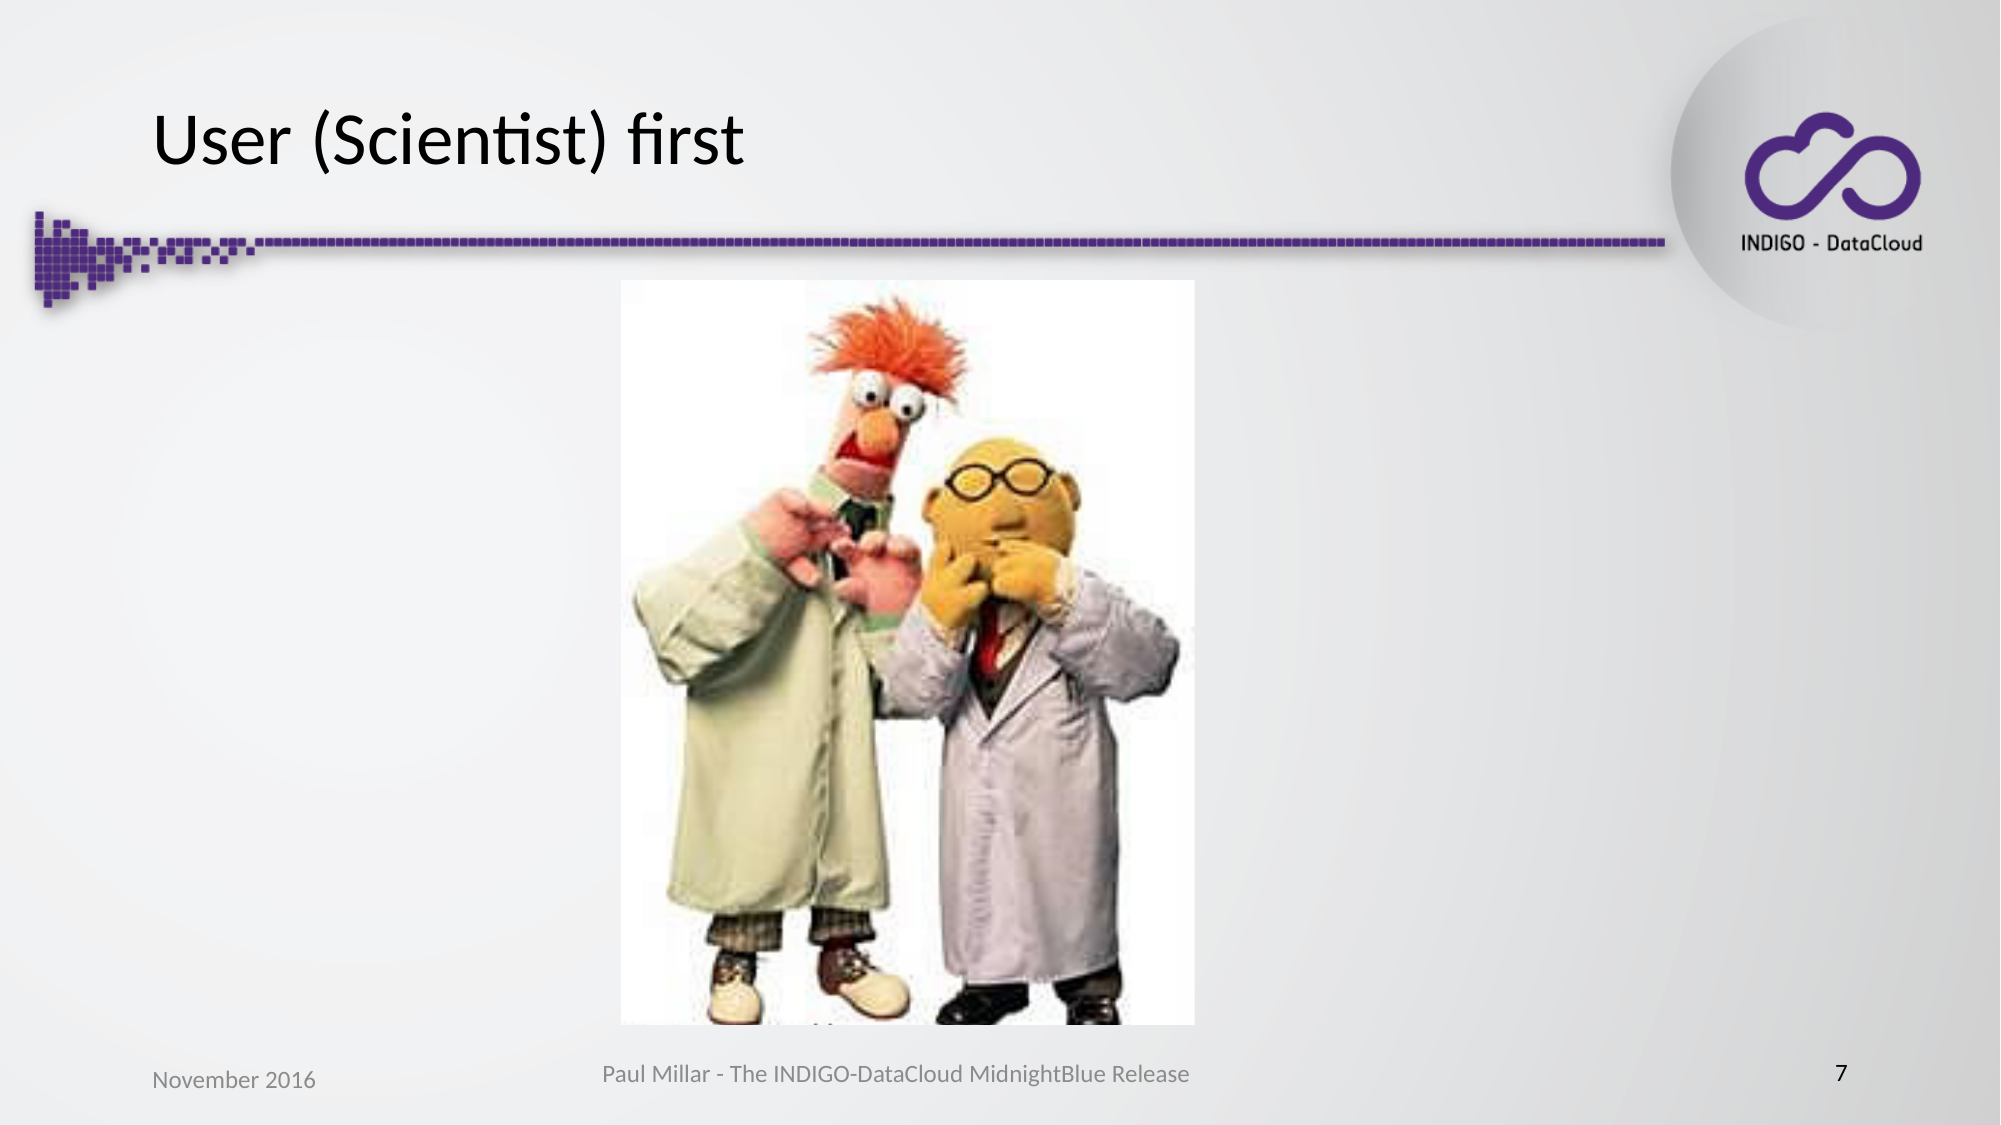

# User (Scientist) first
6
Paul Millar - The INDIGO-DataCloud MidnightBlue Release
November 2016